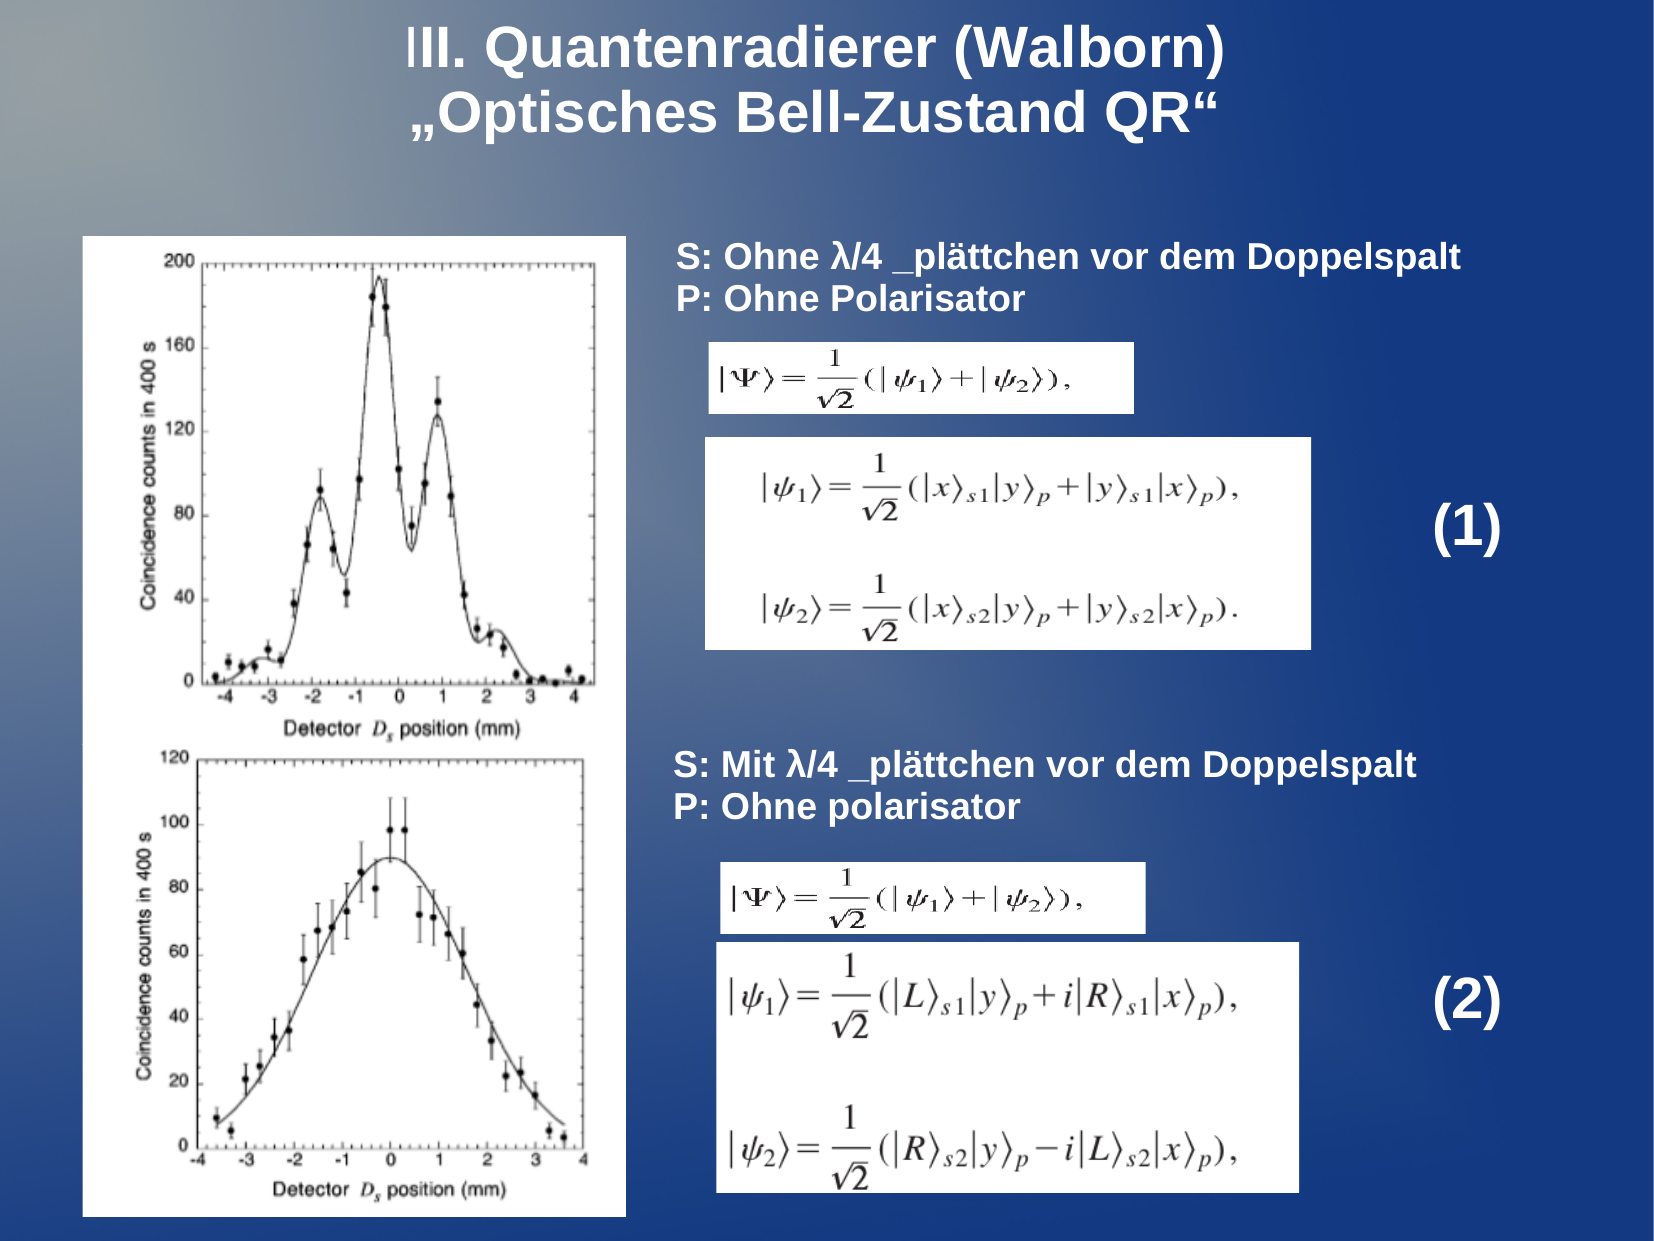

# III. Quantenradierer (Walborn) „Optisches Bell-Zustand QR“
S: Ohne λ/4 _plättchen vor dem Doppelspalt
P: Ohne Polarisator
(1)
S: Mit λ/4 _plättchen vor dem Doppelspalt
P: Ohne polarisator
(2)